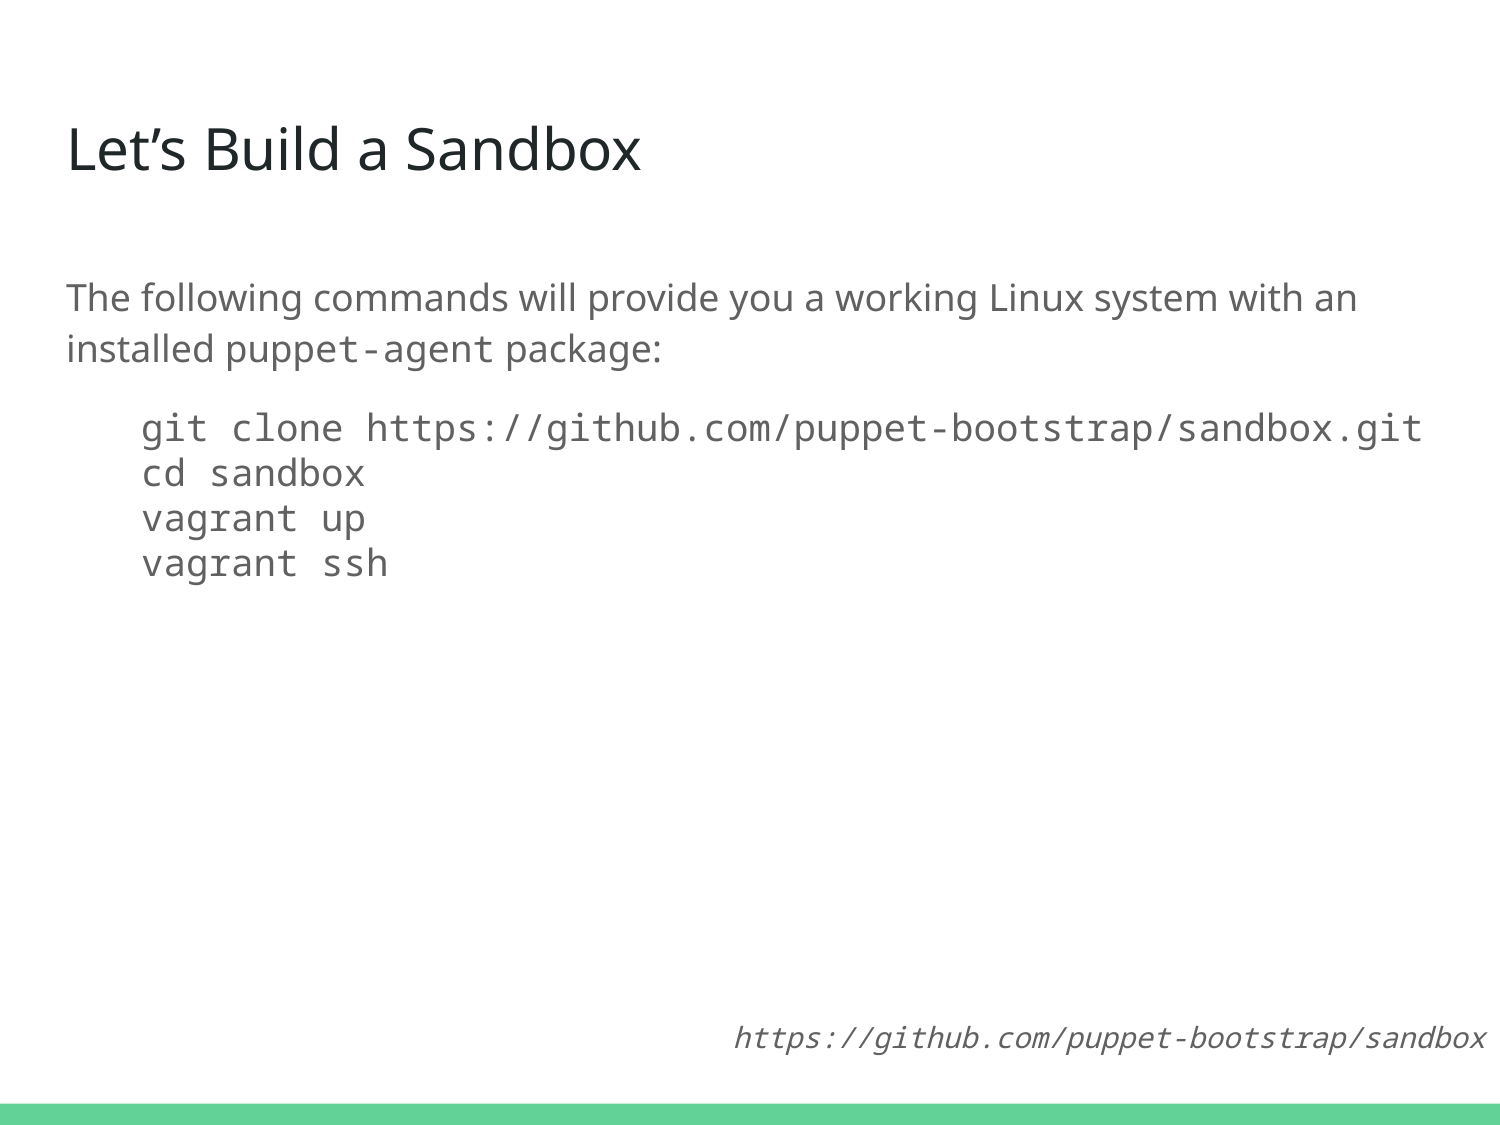

# Let’s Build a Sandbox
The following commands will provide you a working Linux system with an installed puppet-agent package:
git clone https://github.com/puppet-bootstrap/sandbox.git
cd sandbox
vagrant up
vagrant ssh
https://github.com/puppet-bootstrap/sandbox